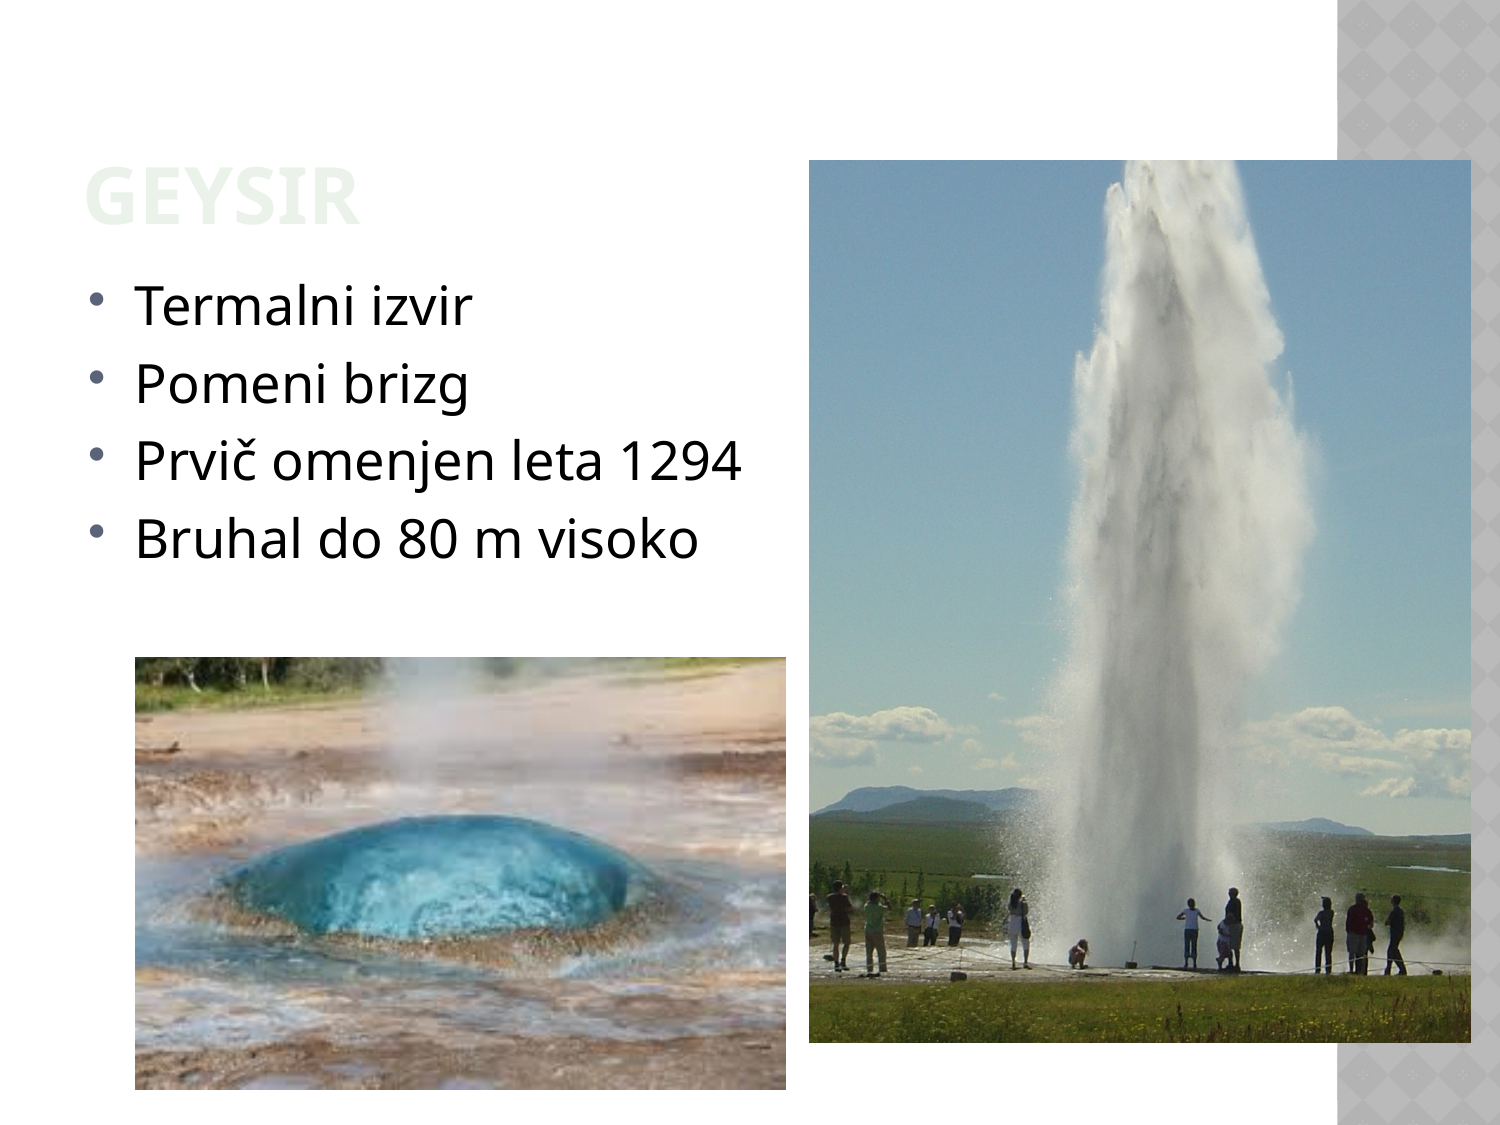

# Geysir
Termalni izvir
Pomeni brizg
Prvič omenjen leta 1294
Bruhal do 80 m visoko